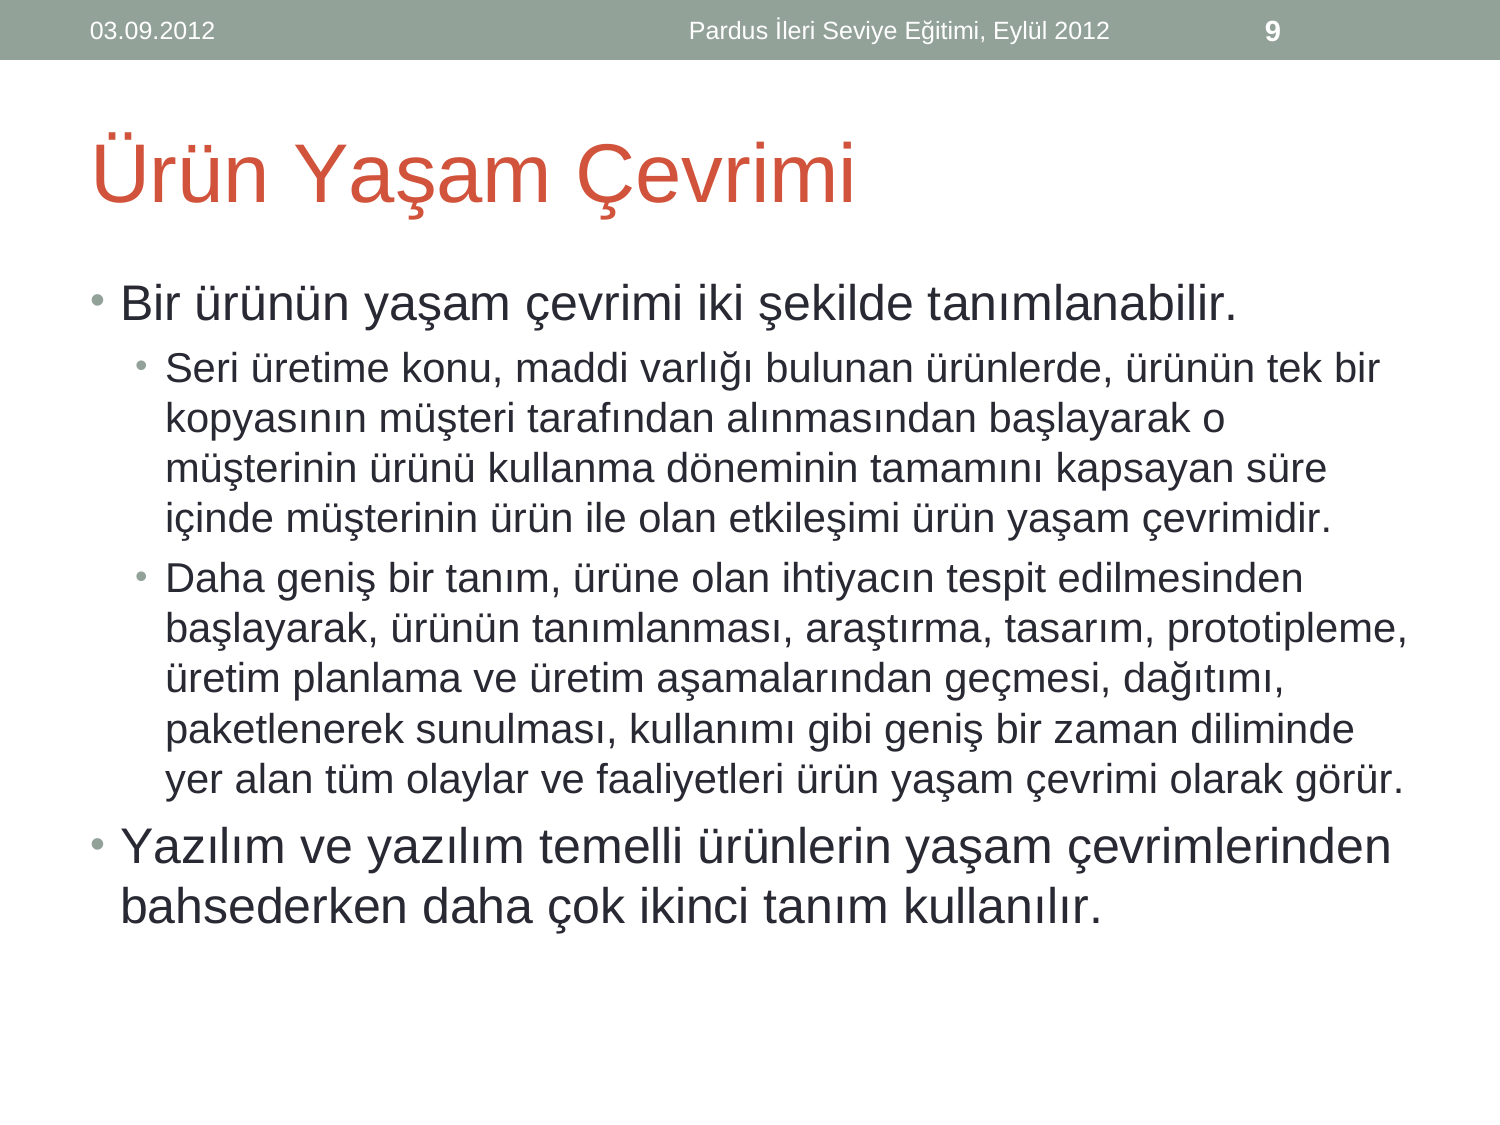

03.09.2012
Pardus İleri Seviye Eğitimi, Eylül 2012
# Ürün Yaşam Çevrimi
Bir ürünün yaşam çevrimi iki şekilde tanımlanabilir.
Seri üretime konu, maddi varlığı bulunan ürünlerde, ürünün tek bir kopyasının müşteri tarafından alınmasından başlayarak o müşterinin ürünü kullanma döneminin tamamını kapsayan süre içinde müşterinin ürün ile olan etkileşimi ürün yaşam çevrimidir.
Daha geniş bir tanım, ürüne olan ihtiyacın tespit edilmesinden başlayarak, ürünün tanımlanması, araştırma, tasarım, prototipleme, üretim planlama ve üretim aşamalarından geçmesi, dağıtımı, paketlenerek sunulması, kullanımı gibi geniş bir zaman diliminde yer alan tüm olaylar ve faaliyetleri ürün yaşam çevrimi olarak görür.
Yazılım ve yazılım temelli ürünlerin yaşam çevrimlerinden bahsederken daha çok ikinci tanım kullanılır.